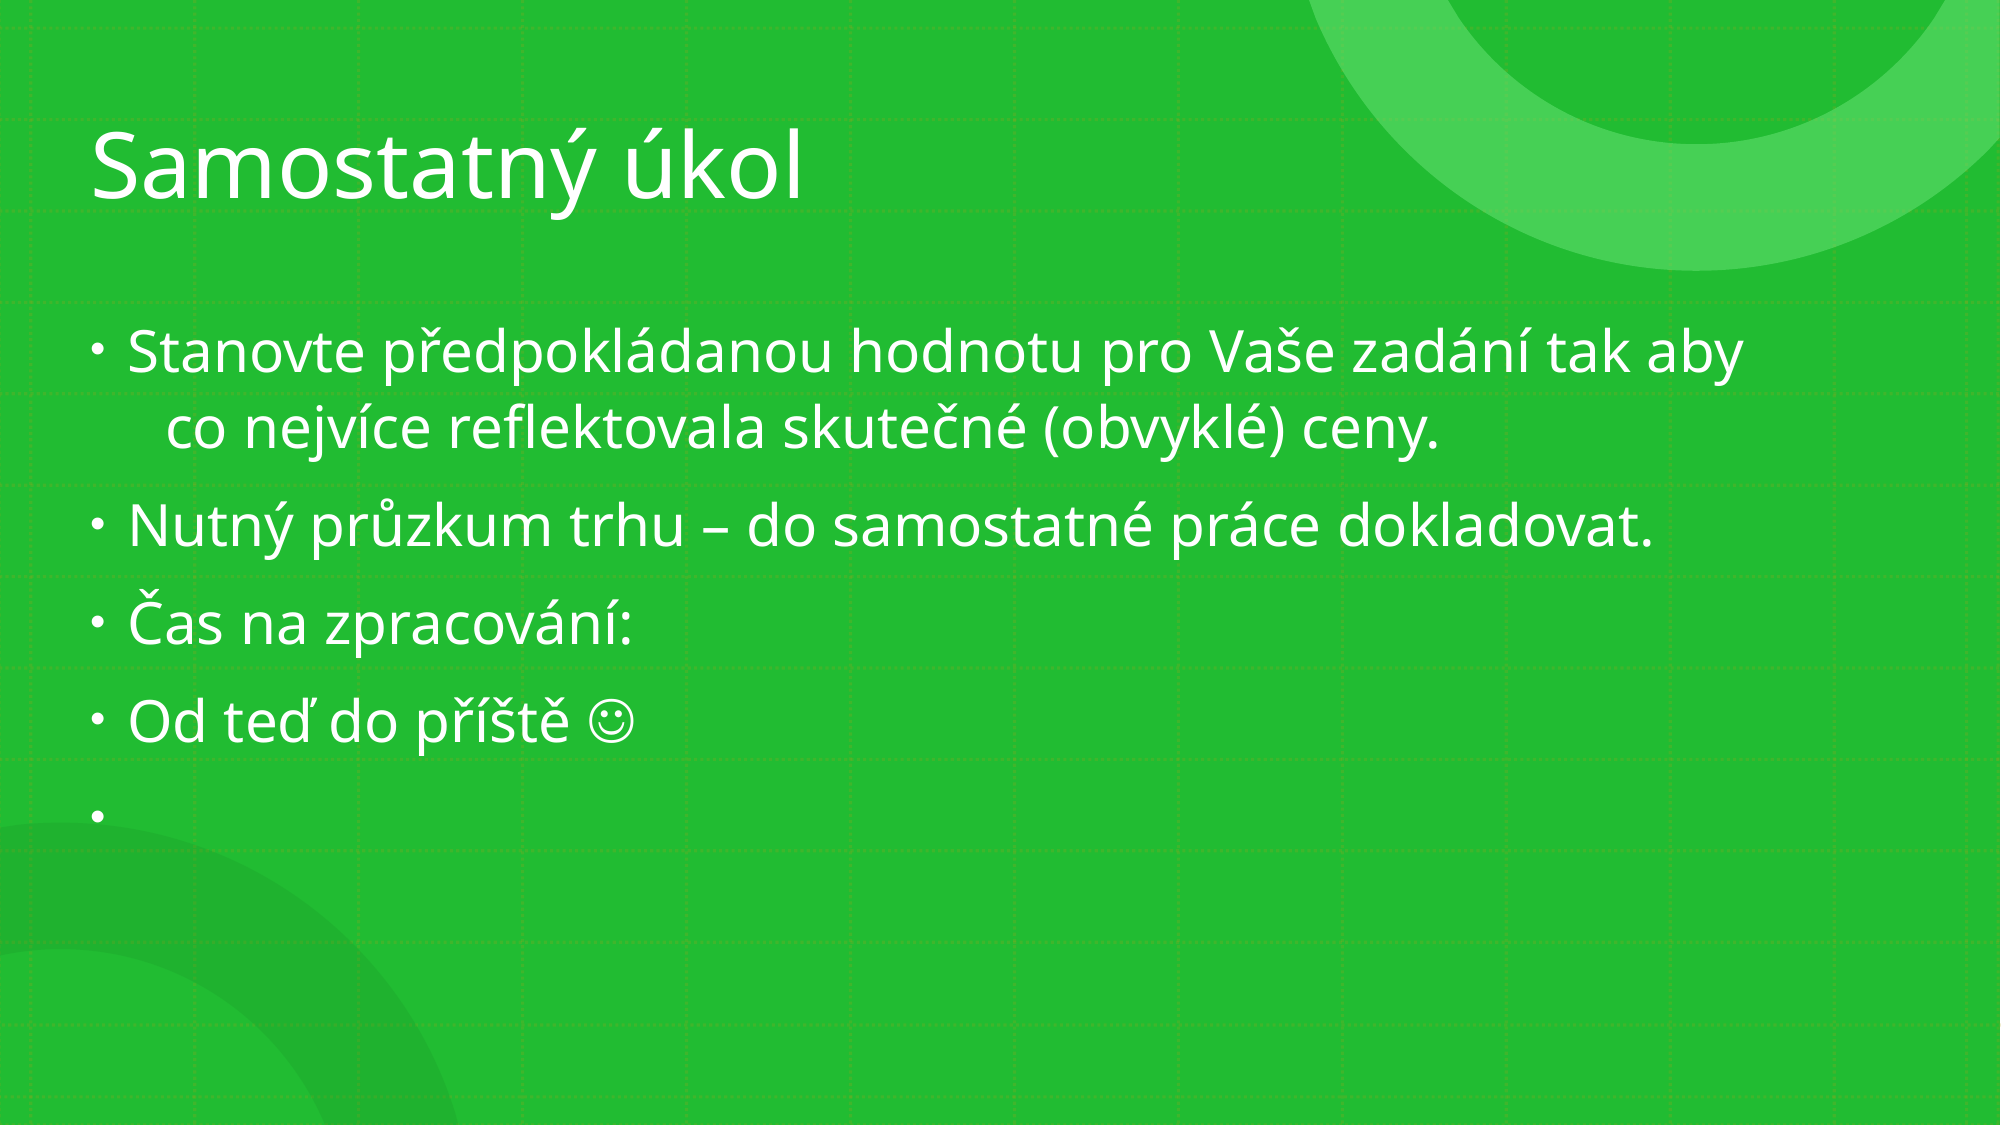

# Samostatný úkol
Stanovte předpokládanou hodnotu pro Vaše zadání tak aby co nejvíce reflektovala skutečné (obvyklé) ceny.
Nutný průzkum trhu – do samostatné práce dokladovat.
Čas na zpracování:
Od teď do příště 